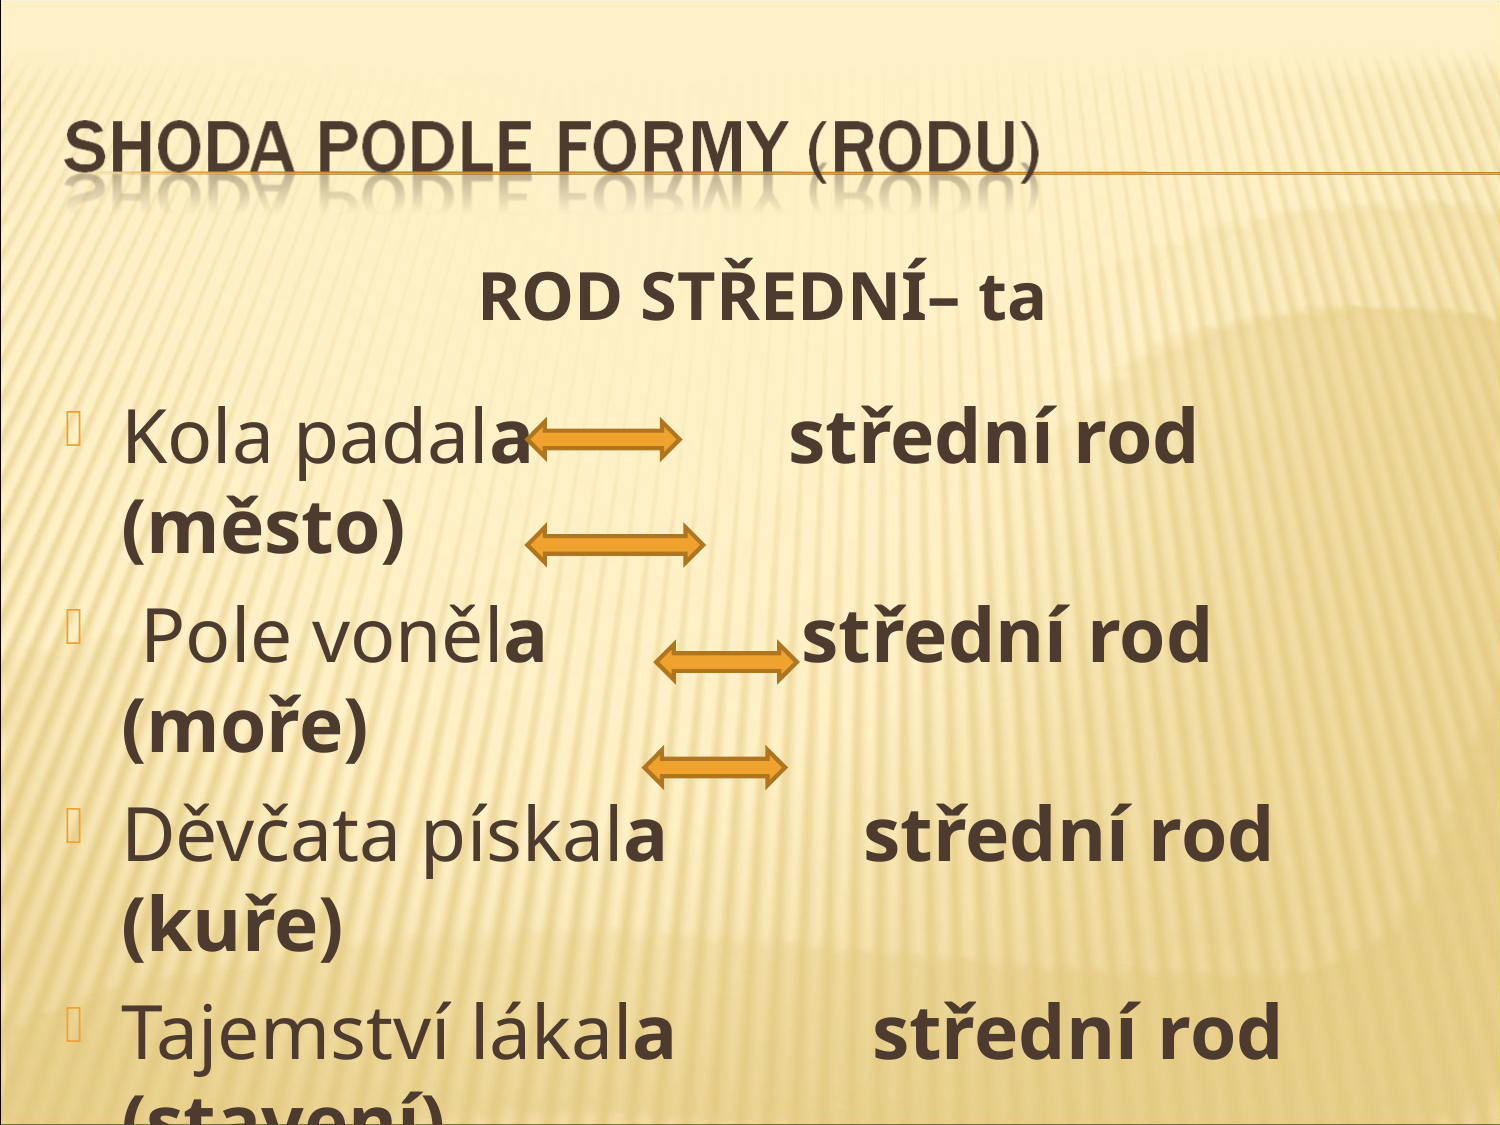

# ROD STŘEDNÍ– ta
Kola padala střední rod (město)
 Pole voněla střední rod (moře)
Děvčata pískala střední rod (kuře)
Tajemství lákala střední rod (stavení)